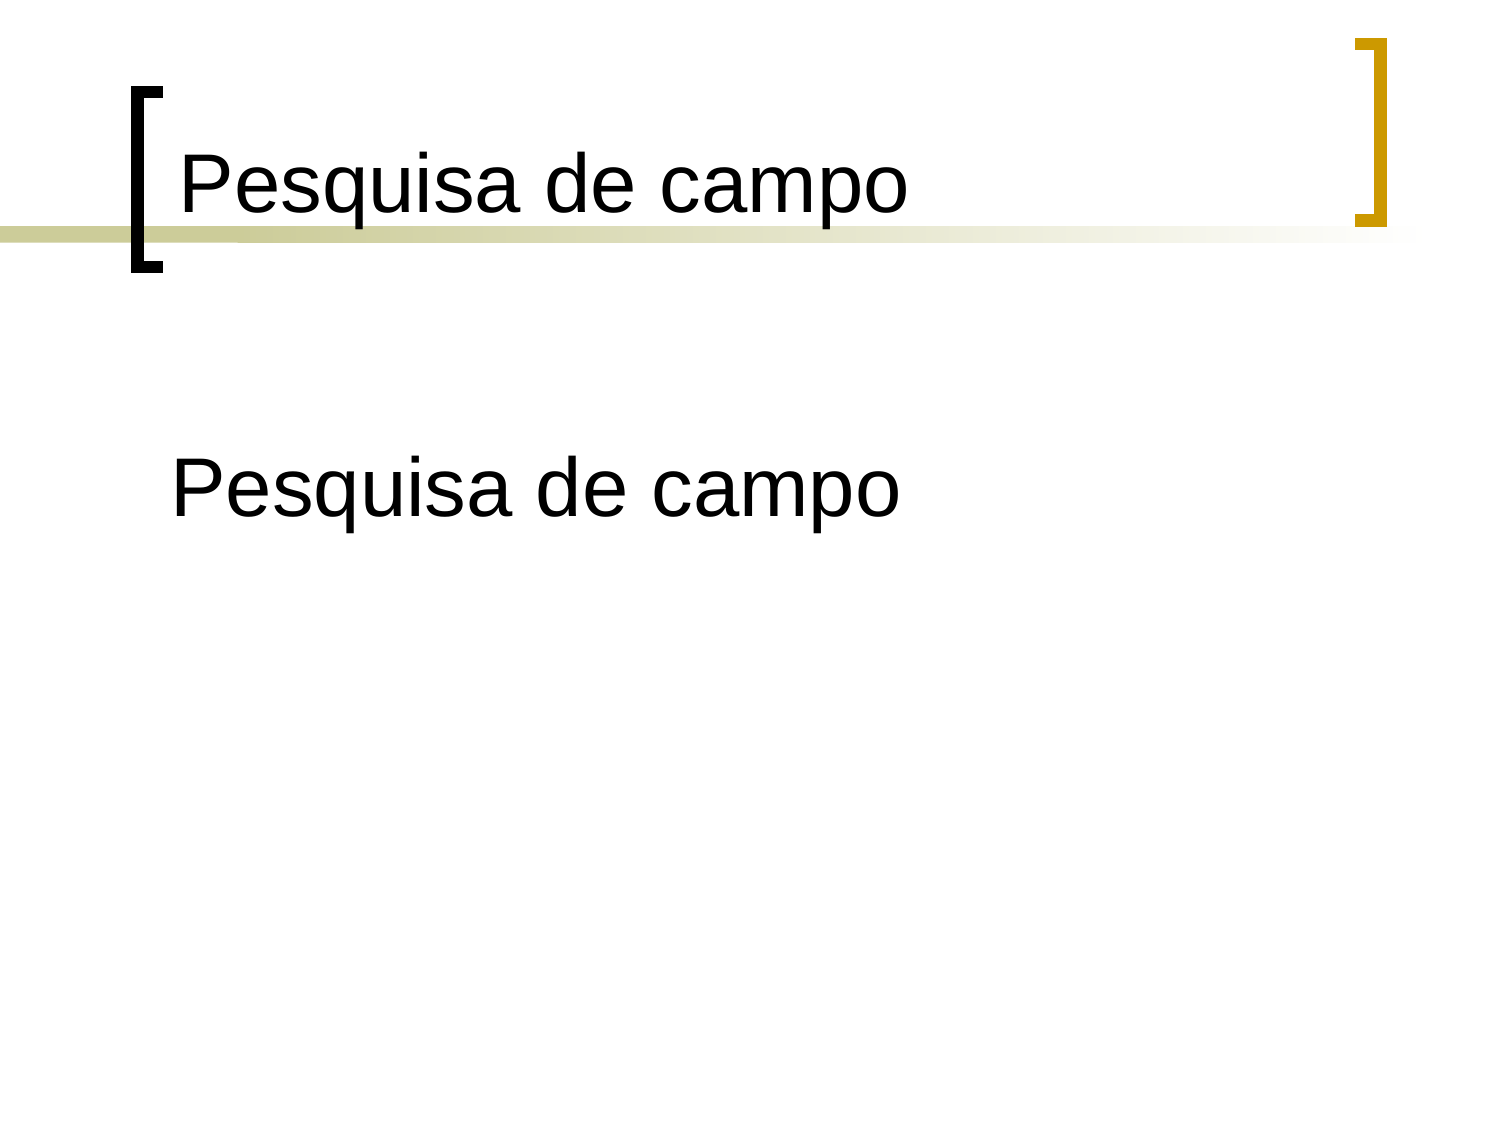

Pesquisa de campo
# Pesquisa de campo